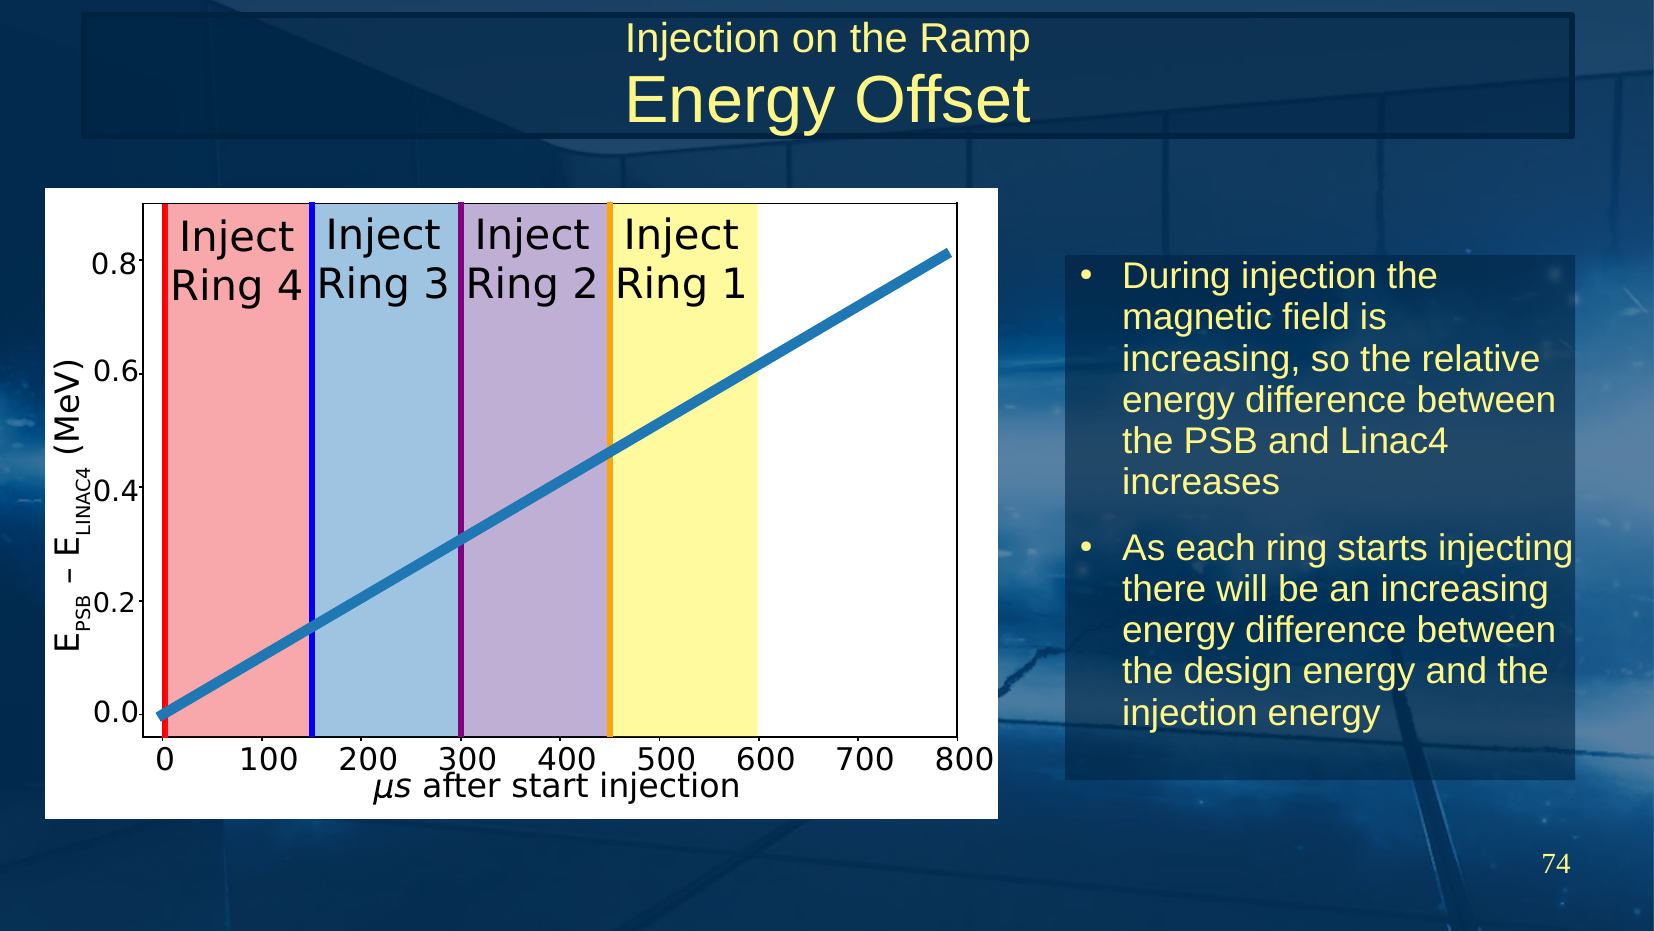

Injection on the Ramp
Energy Offset
Inject
Ring 4
Inject
Ring 3
Inject
Ring 2
Inject
Ring 1
0.8
# During injection the magnetic field is increasing, so the relative energy difference between the PSB and Linac4 increases
As each ring starts injecting there will be an increasing energy difference between the design energy and the injection energy
0.6
0.4
EPSB – ELINAC4 (MeV)
0.2
0.0
0
100
200
300
400
500
600
700
800
s after start injection
74